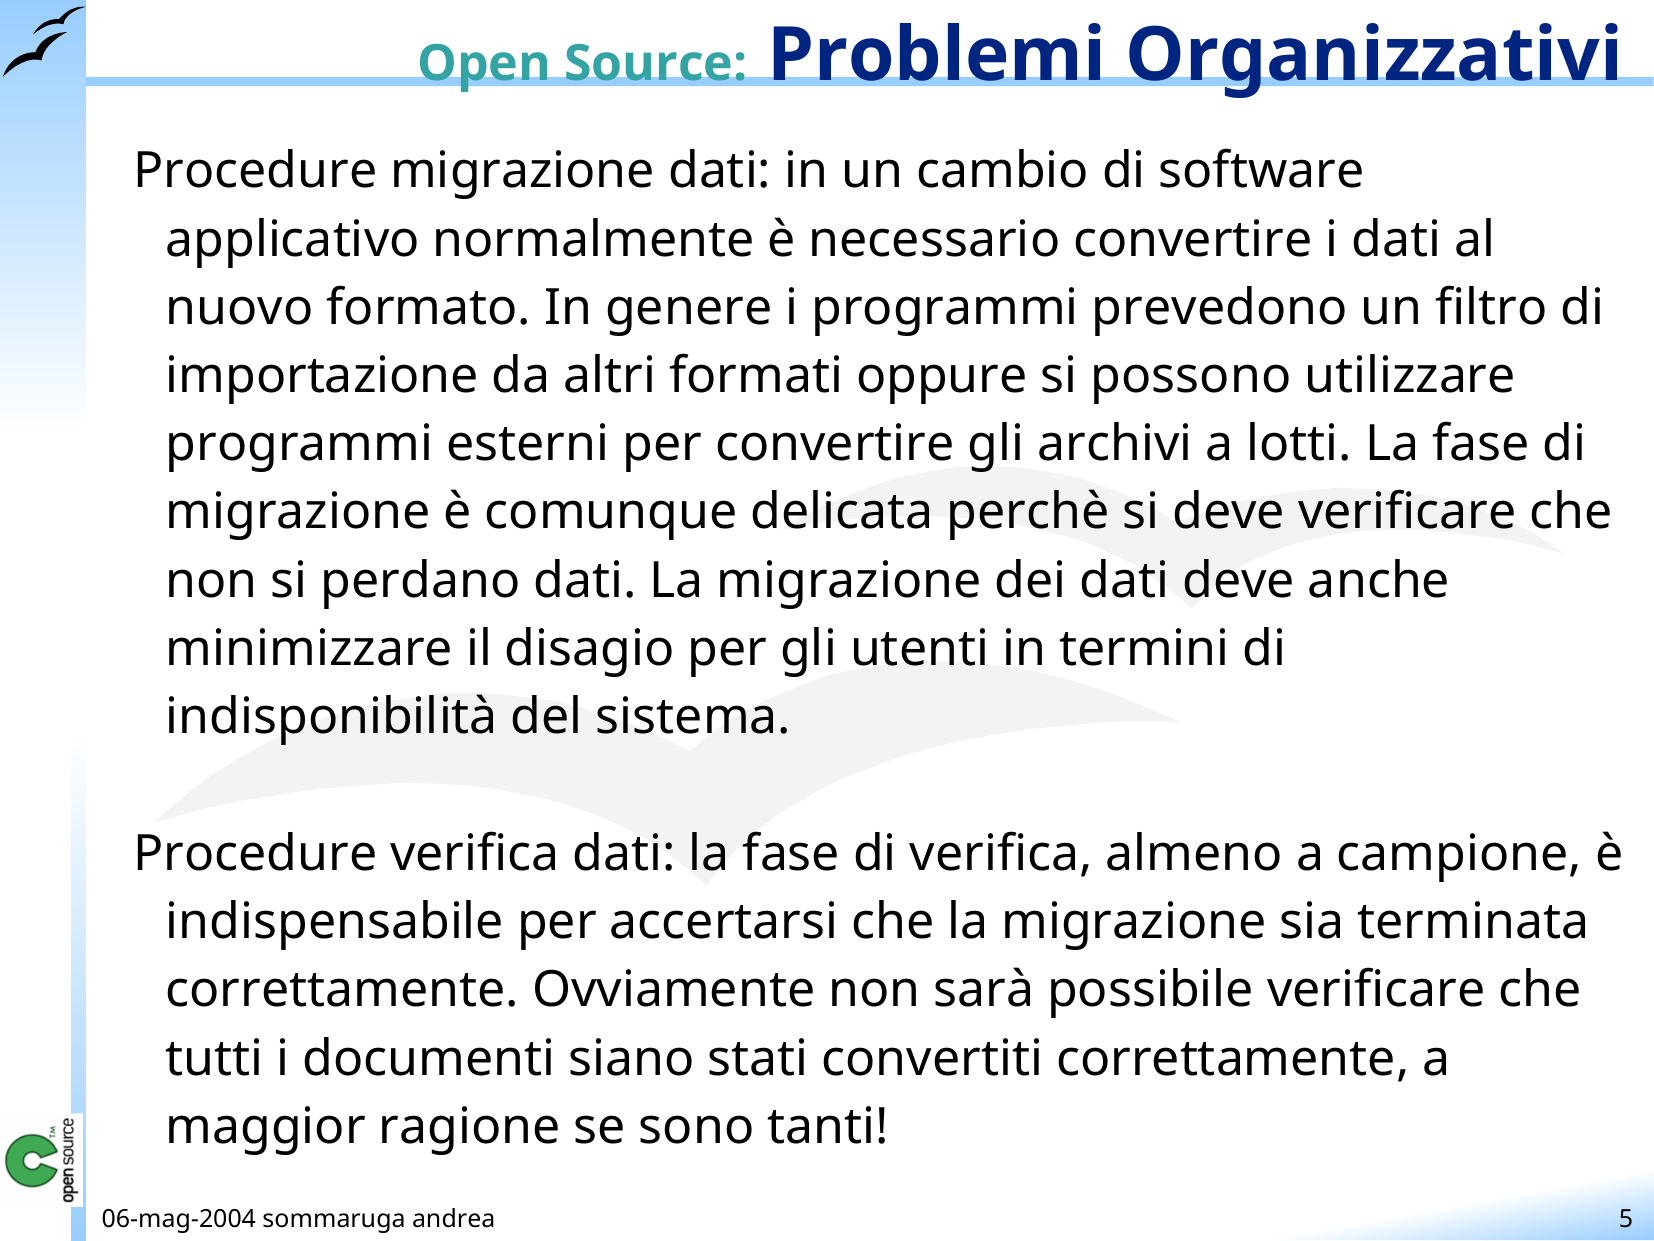

# Open Source: Problemi Organizzativi
Procedure migrazione dati: in un cambio di software applicativo normalmente è necessario convertire i dati al nuovo formato. In genere i programmi prevedono un filtro di importazione da altri formati oppure si possono utilizzare programmi esterni per convertire gli archivi a lotti. La fase di migrazione è comunque delicata perchè si deve verificare che non si perdano dati. La migrazione dei dati deve anche minimizzare il disagio per gli utenti in termini di indisponibilità del sistema.
Procedure verifica dati: la fase di verifica, almeno a campione, è indispensabile per accertarsi che la migrazione sia terminata correttamente. Ovviamente non sarà possibile verificare che tutti i documenti siano stati convertiti correttamente, a maggior ragione se sono tanti!